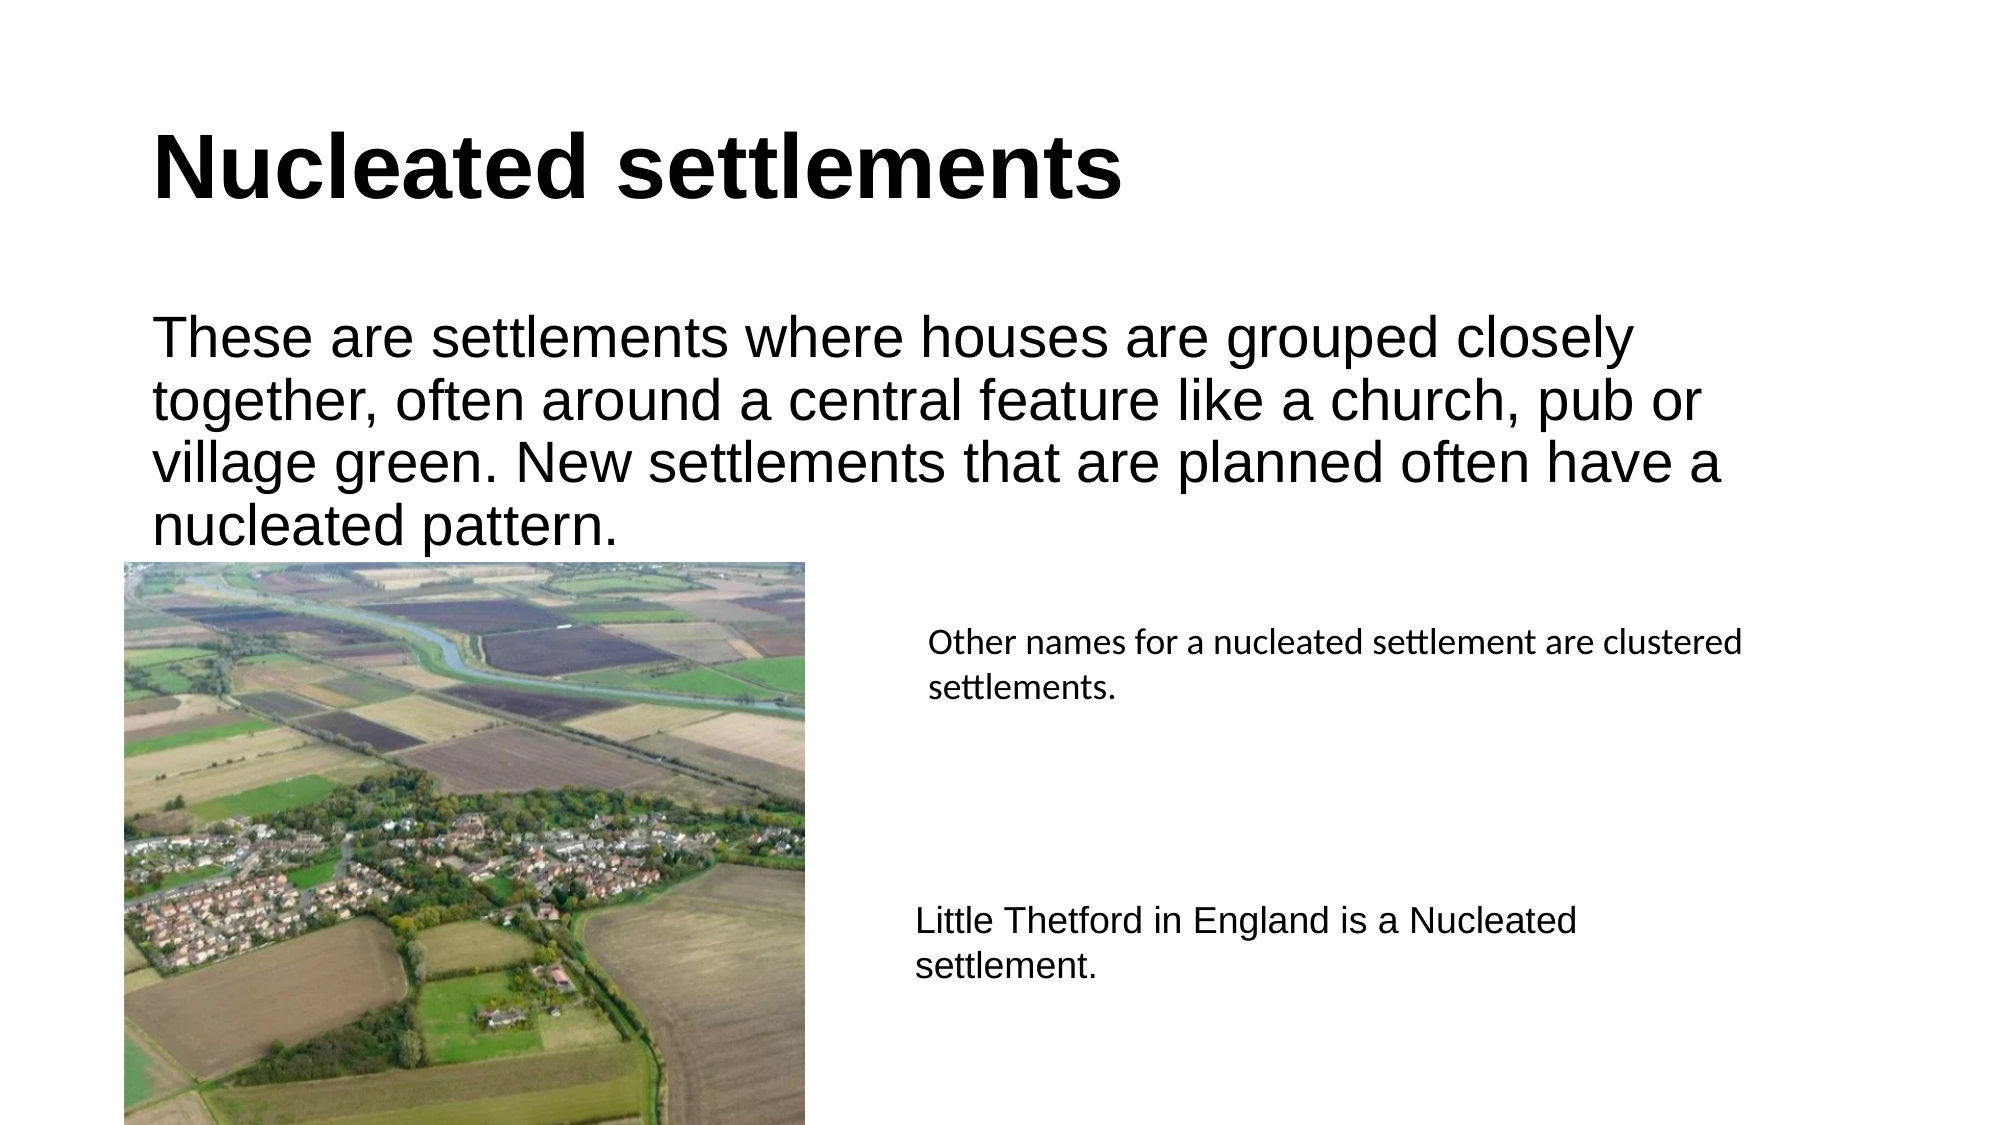

# Nucleated settlements
These are settlements where houses are grouped closely together, often around a central feature like a church, pub or village green. New settlements that are planned often have a nucleated pattern.
Other names for a nucleated settlement are clustered settlements.
Little Thetford in England is a Nucleated settlement.